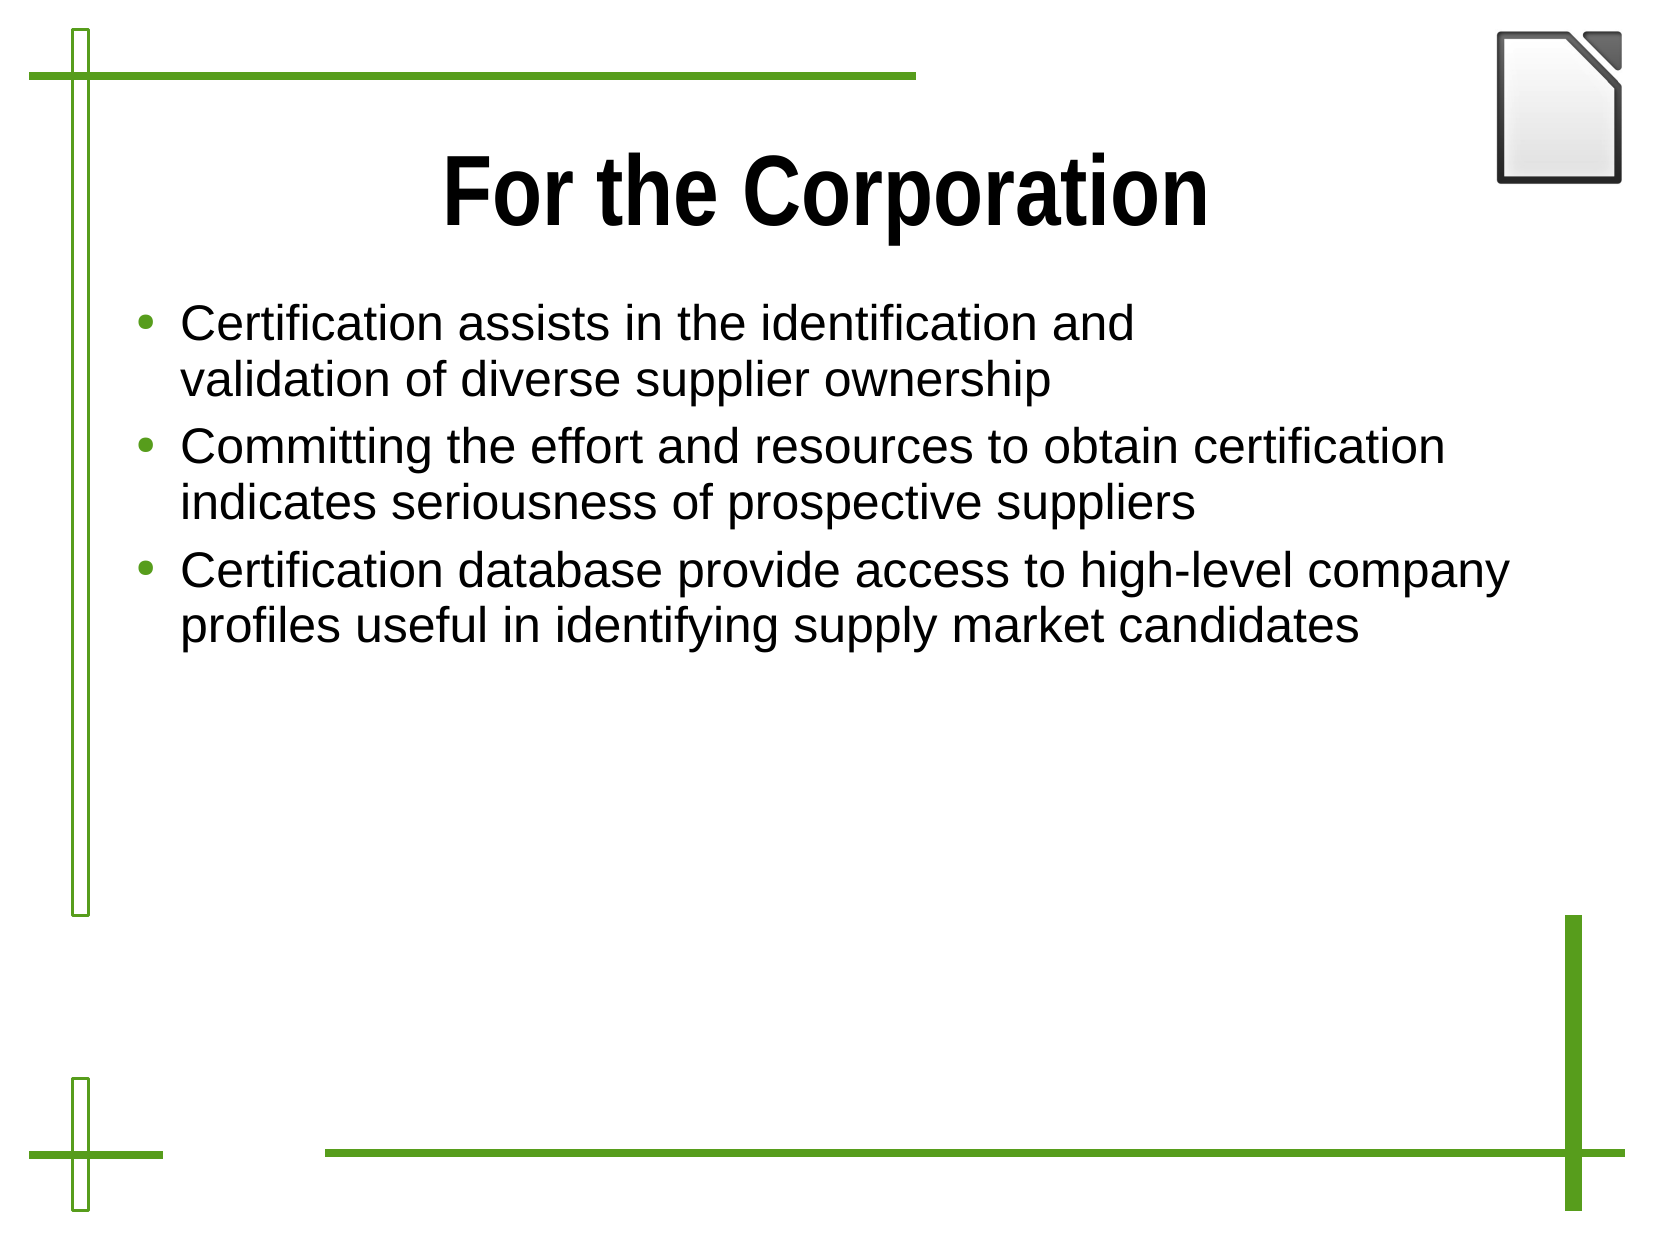

# For the Corporation
Certification assists in the identification and
validation of diverse supplier ownership
Committing the effort and resources to obtain certification indicates seriousness of prospective suppliers
Certification database provide access to high-level company profiles useful in identifying supply market candidates